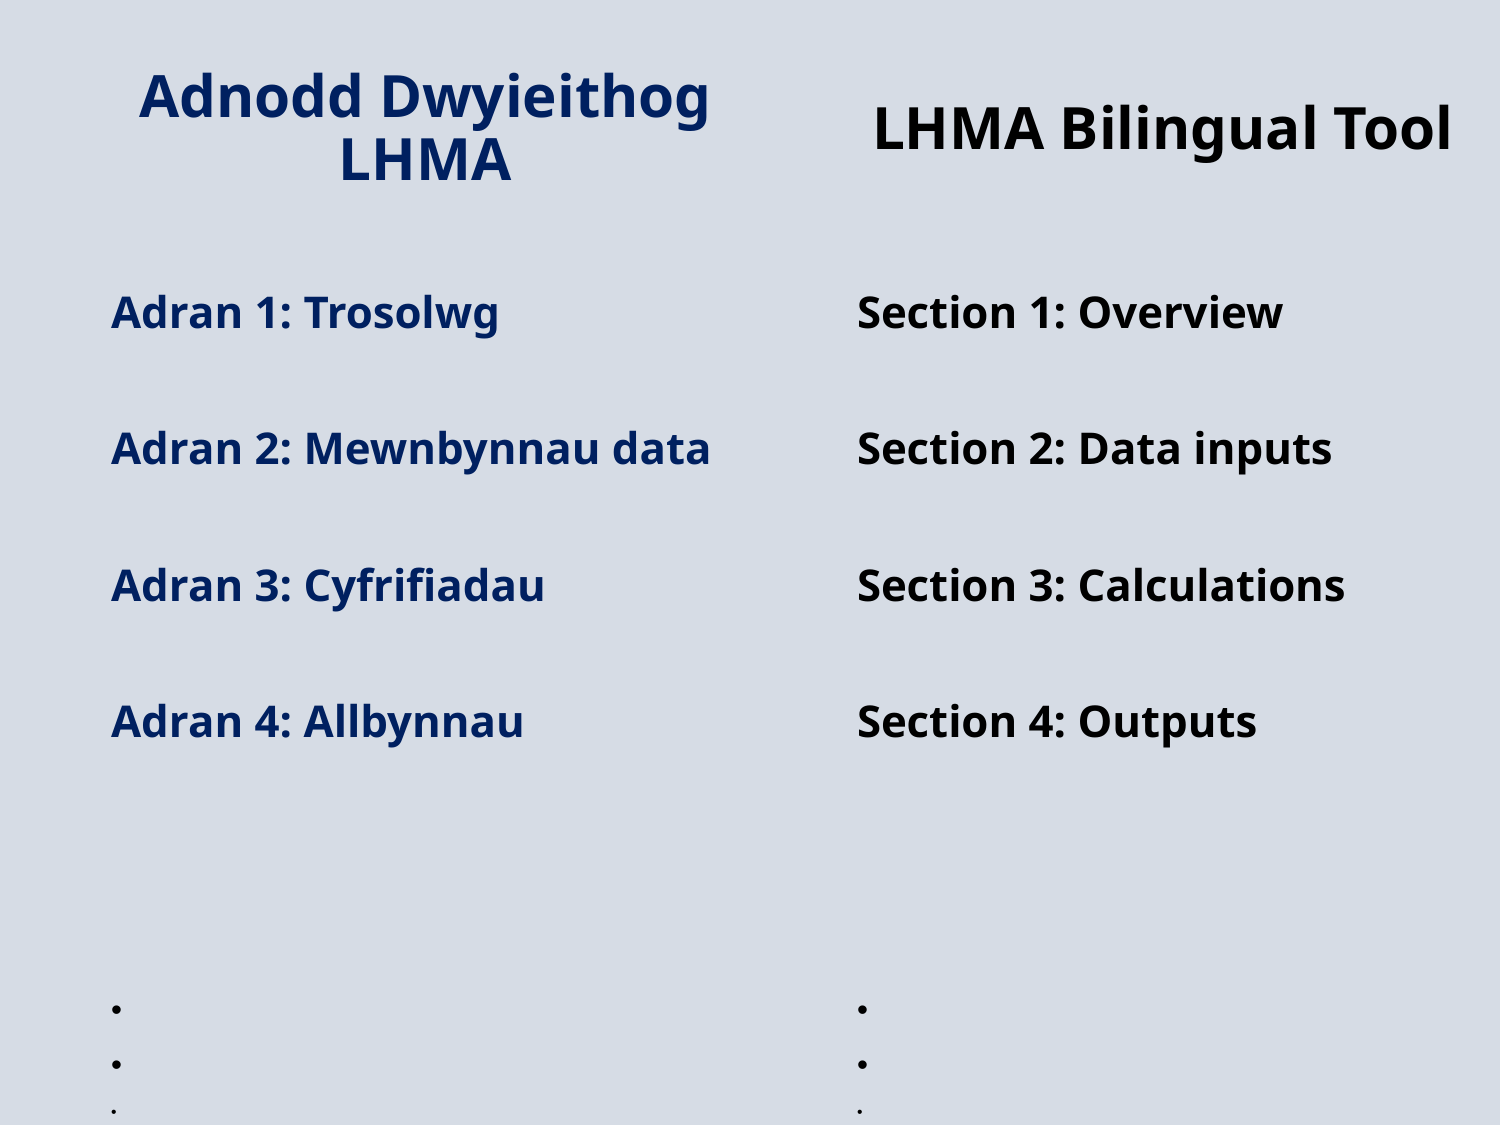

Adnodd Dwyieithog LHMA
LHMA Bilingual Tool
# Adran 1: Trosolwg
Adran 2: Mewnbynnau data
Adran 3: Cyfrifiadau
Adran 4: Allbynnau
Section 1: Overview
Section 2: Data inputs
Section 3: Calculations
Section 4: Outputs